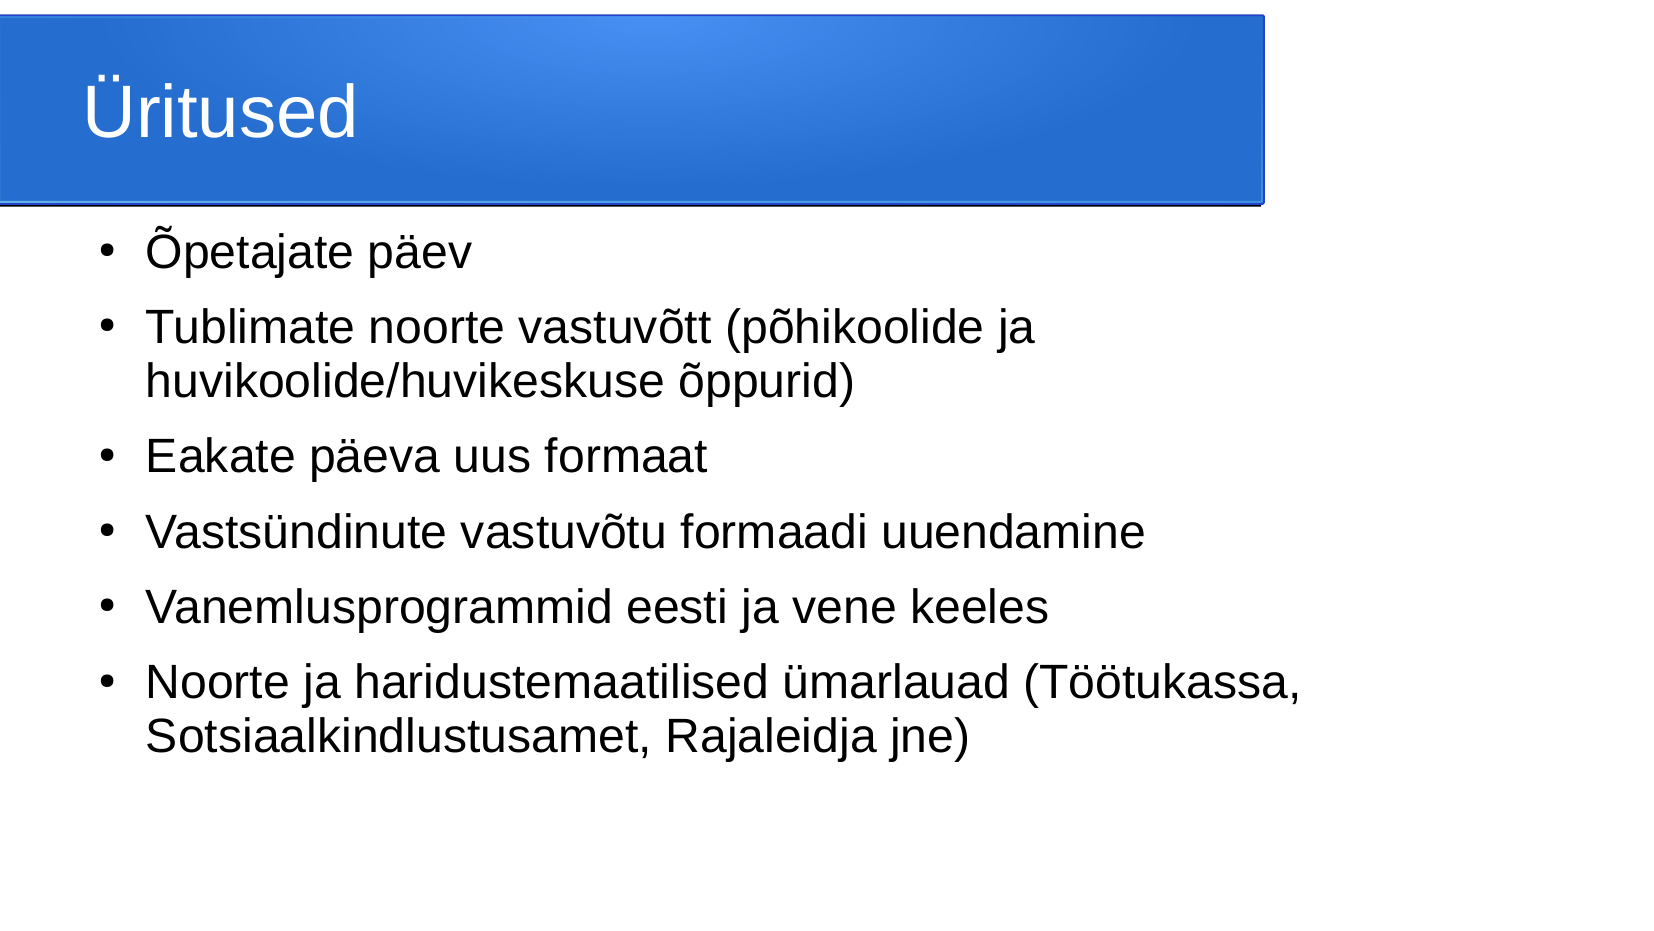

# Üritused
Õpetajate päev
Tublimate noorte vastuvõtt (põhikoolide ja huvikoolide/huvikeskuse õppurid)
Eakate päeva uus formaat
Vastsündinute vastuvõtu formaadi uuendamine
Vanemlusprogrammid eesti ja vene keeles
Noorte ja haridustemaatilised ümarlauad (Töötukassa, Sotsiaalkindlustusamet, Rajaleidja jne)